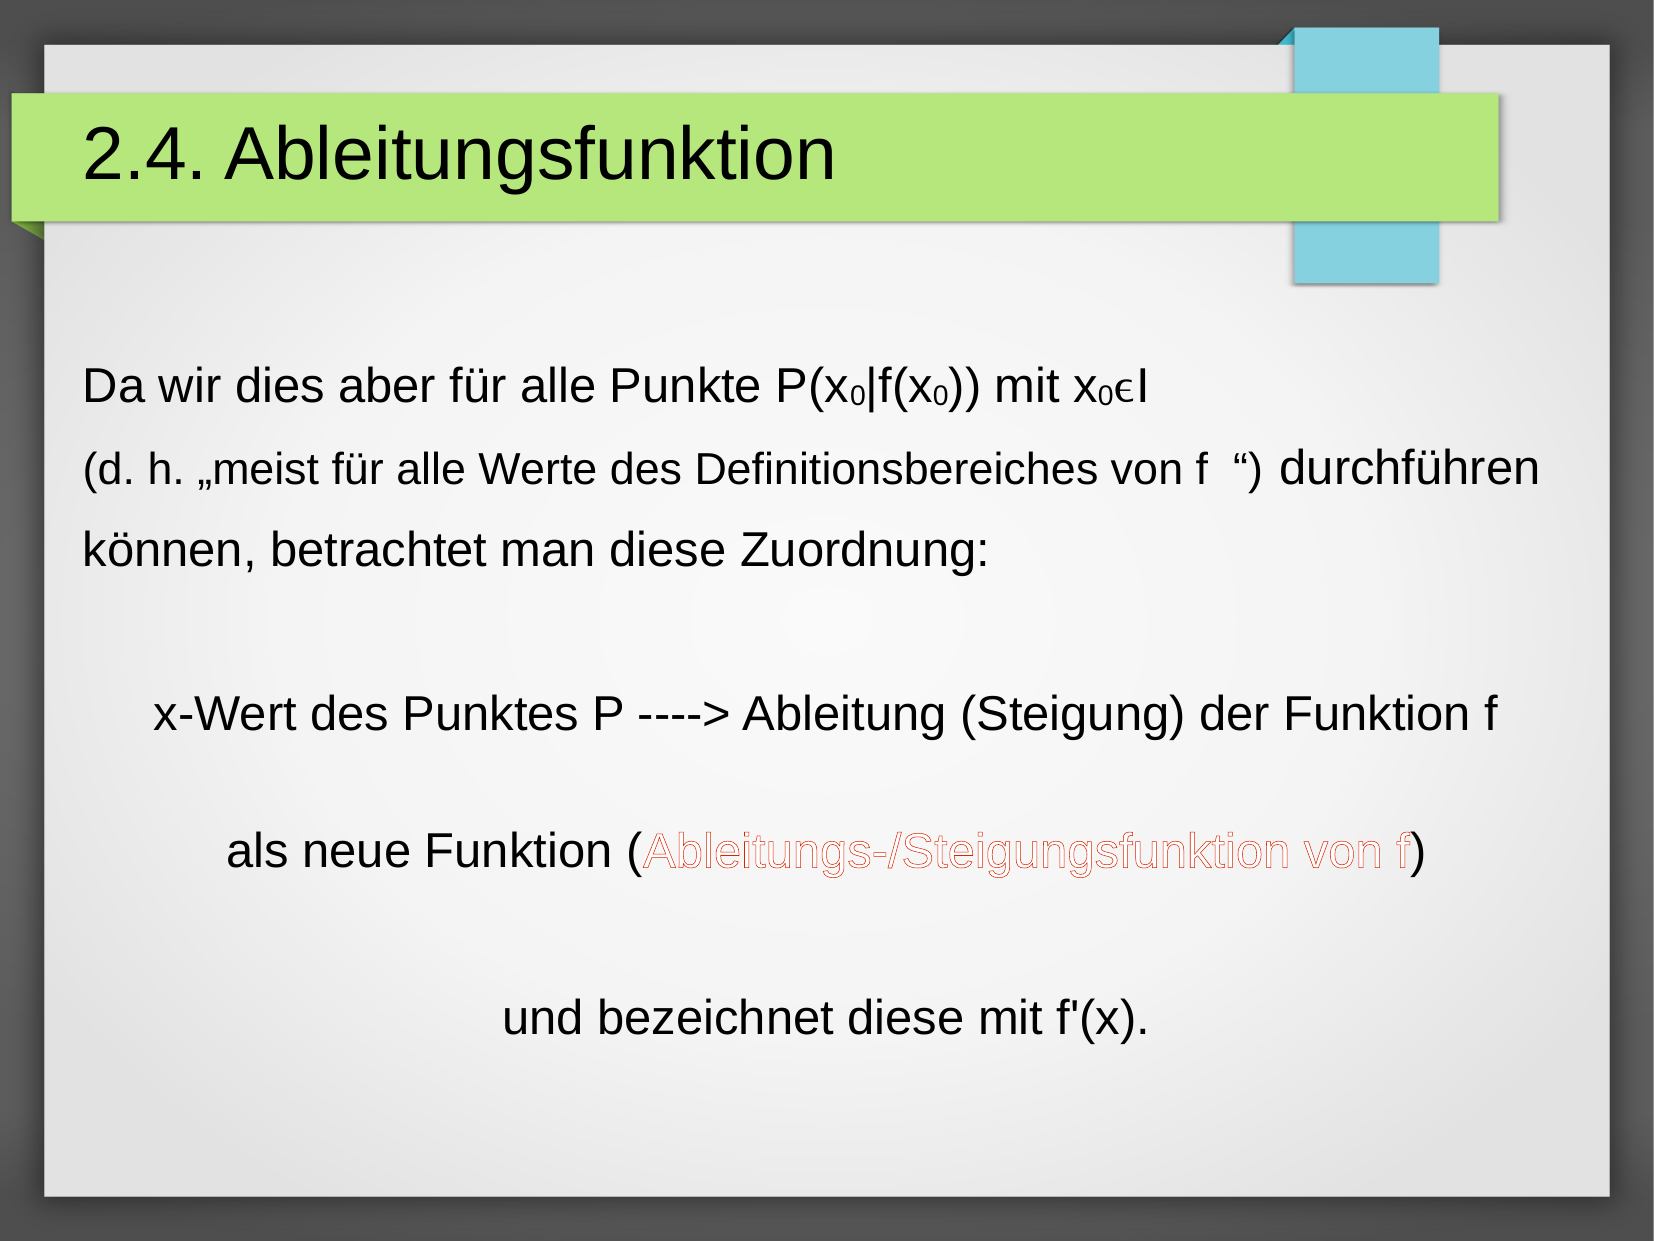

# 2.4. Ableitungsfunktion
Da wir dies aber für alle Punkte P(x0|f(x0)) mit x0ϵI
(d. h. „meist für alle Werte des Definitionsbereiches von f “) durchführen können, betrachtet man diese Zuordnung:
x-Wert des Punktes P ----> Ableitung (Steigung) der Funktion f
als neue Funktion (Ableitungs-/Steigungsfunktion von f)
und bezeichnet diese mit f'(x).